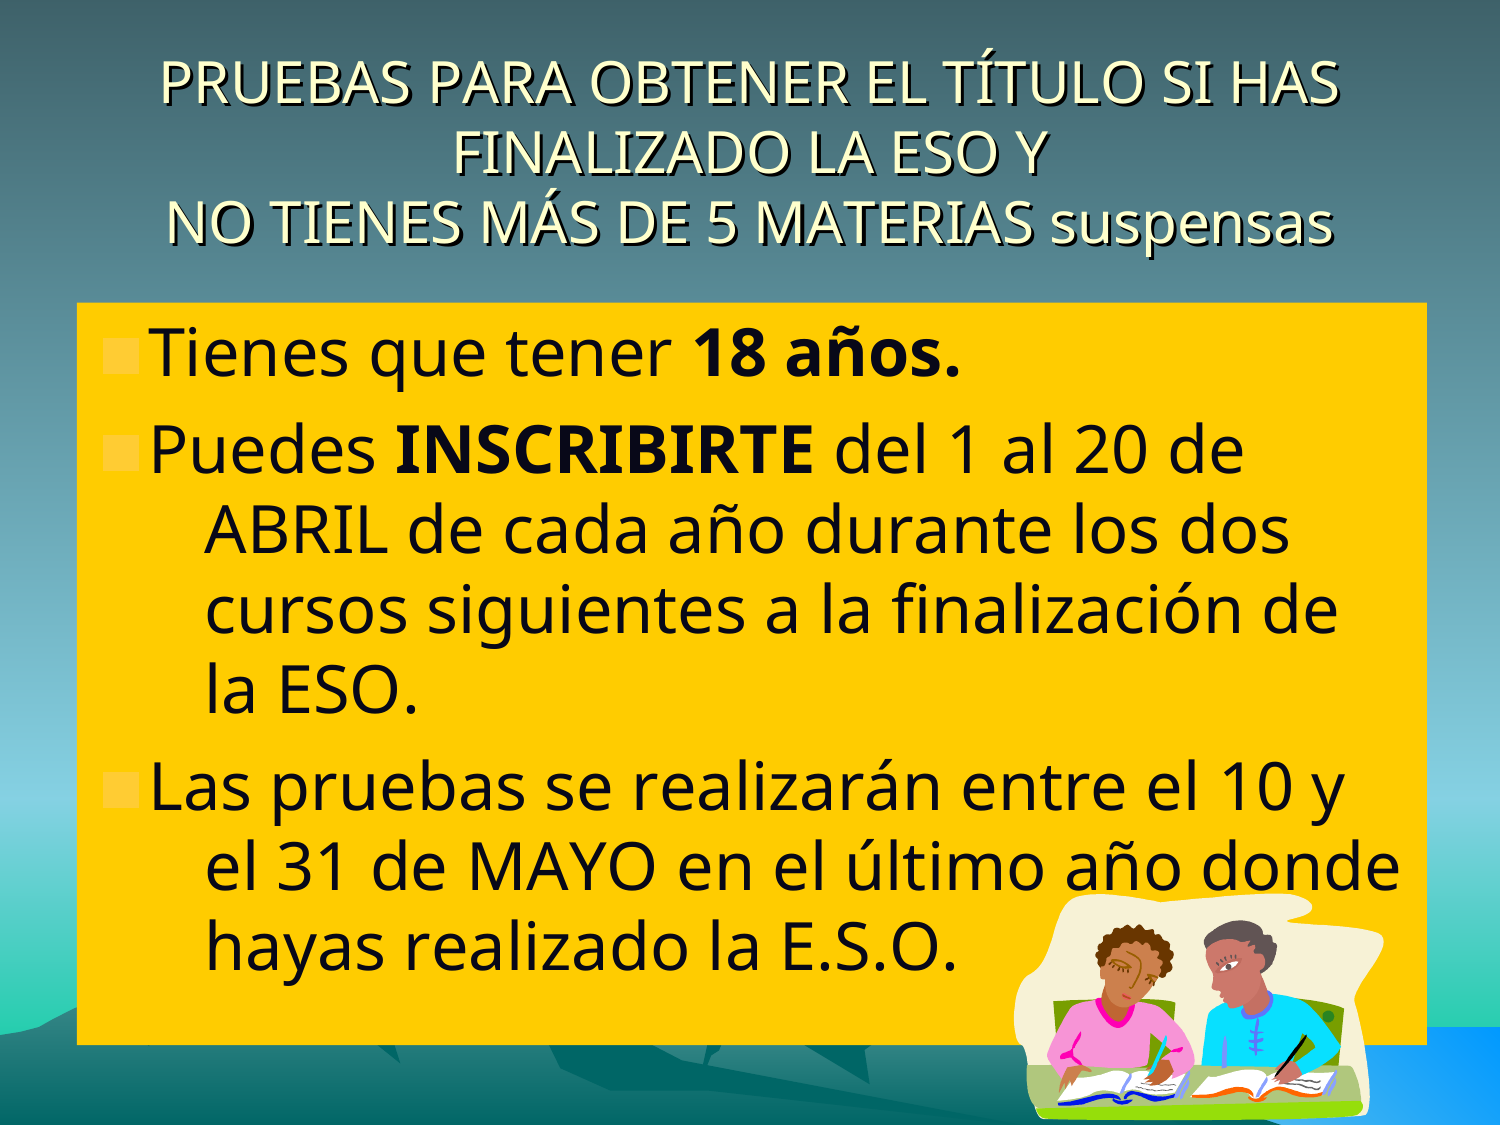

# PRUEBAS PARA OBTENER EL TÍTULO SI HAS FINALIZADO LA ESO Y NO TIENES MÁS DE 5 MATERIAS suspensas
Tienes que tener 18 años.
Puedes INSCRIBIRTE del 1 al 20 de ABRIL de cada año durante los dos cursos siguientes a la finalización de la ESO.
Las pruebas se realizarán entre el 10 y el 31 de MAYO en el último año donde hayas realizado la E.S.O.